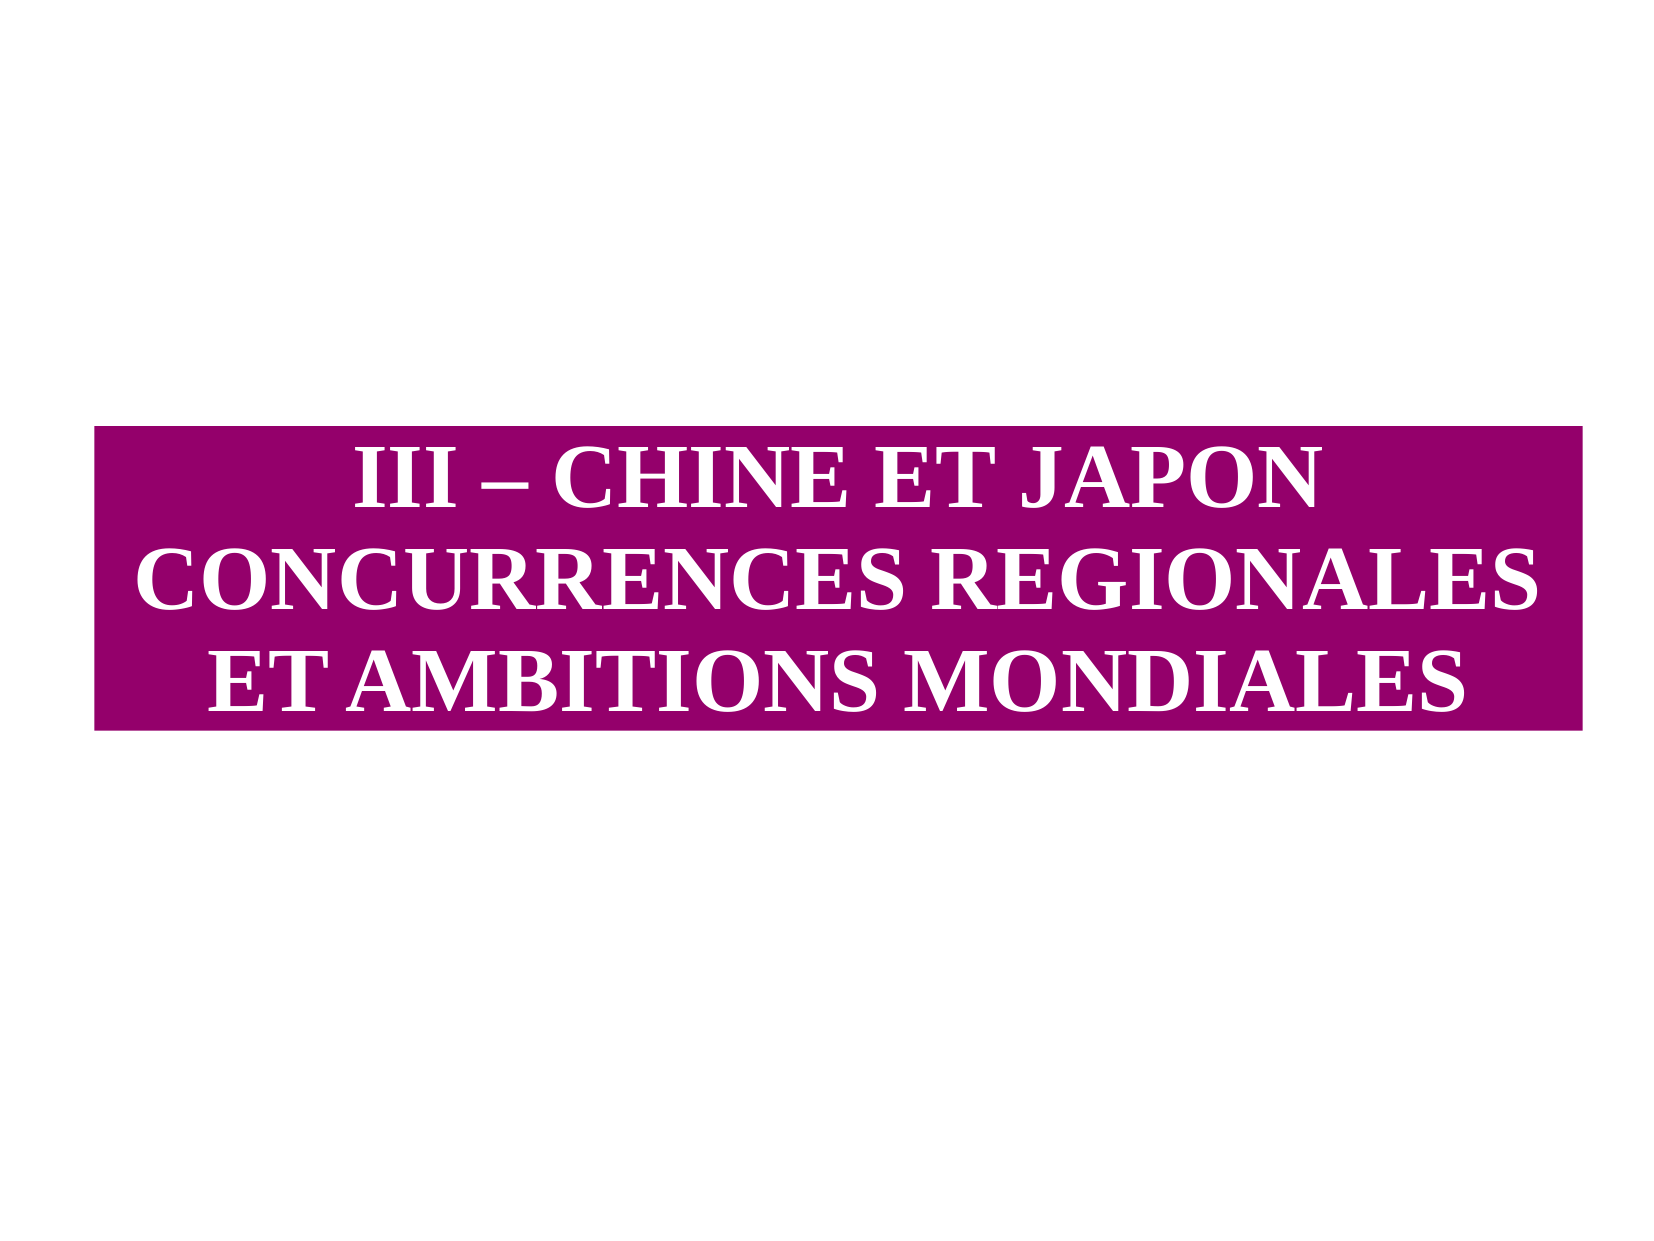

# III – CHINE ET JAPON CONCURRENCES REGIONALES ET AMBITIONS MONDIALES